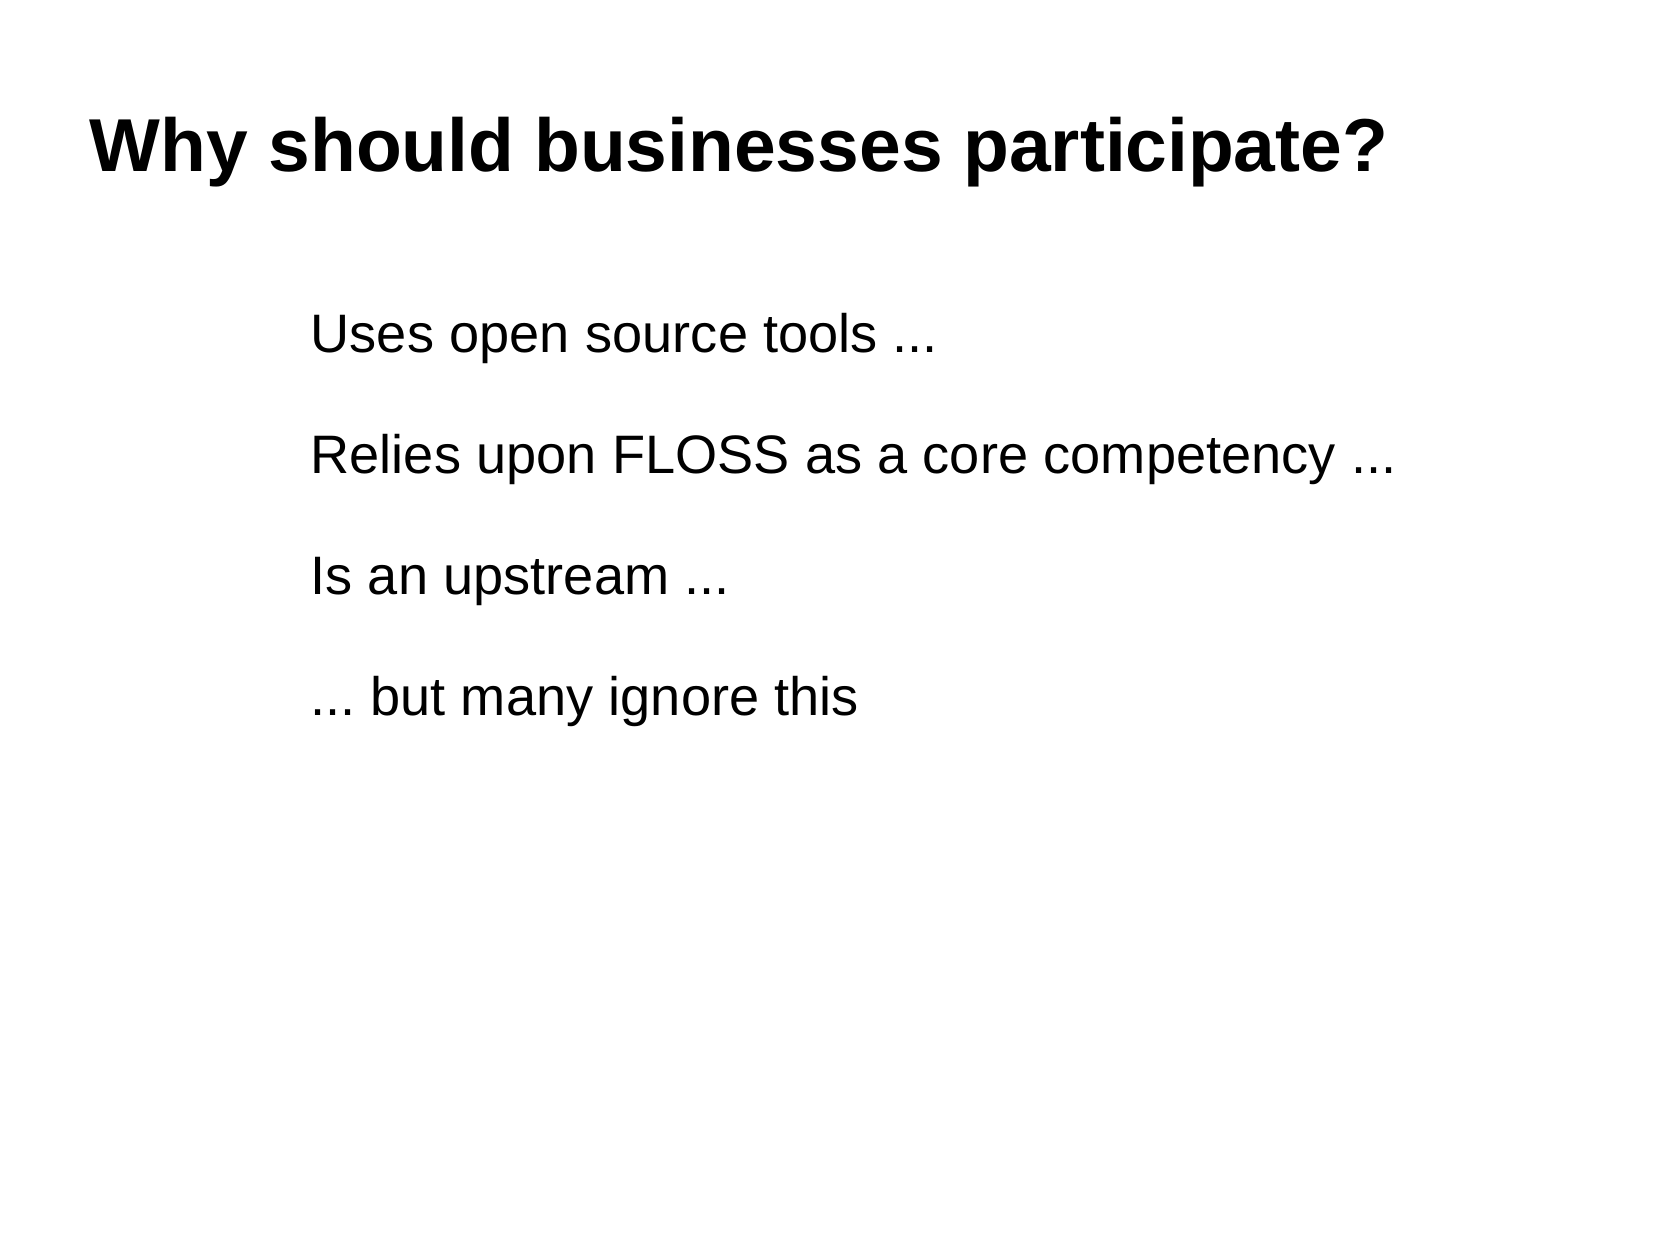

Why should businesses participate?
Uses open source tools ...
Relies upon FLOSS as a core competency ...
Is an upstream ...
... but many ignore this